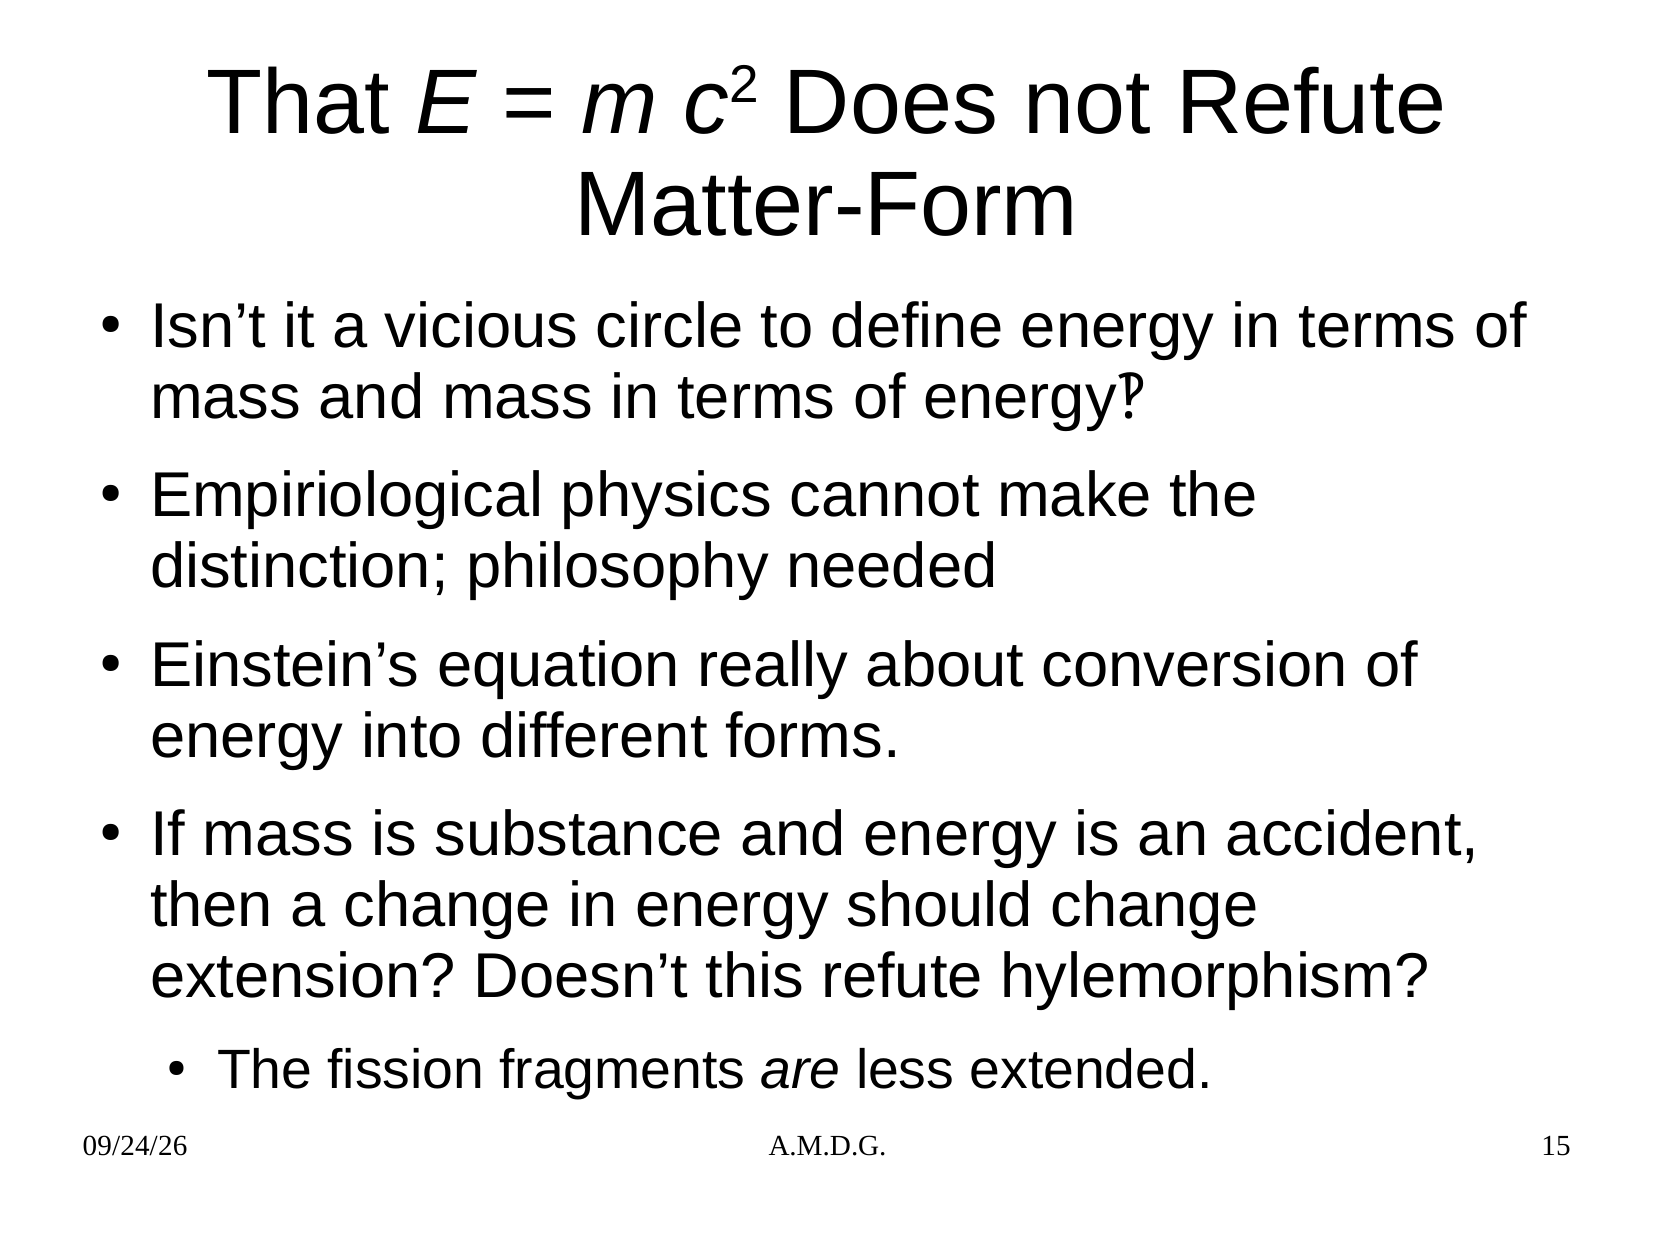

# That E = m c2 Does not Refute Matter-Form
Isn’t it a vicious circle to define energy in terms of mass and mass in terms of energy‽
Empiriological physics cannot make the distinction; philosophy needed
Einstein’s equation really about conversion of energy into different forms.
If mass is substance and energy is an accident, then a change in energy should change extension? Doesn’t this refute hylemorphism?
The fission fragments are less extended.
`
A.M.D.G.
15